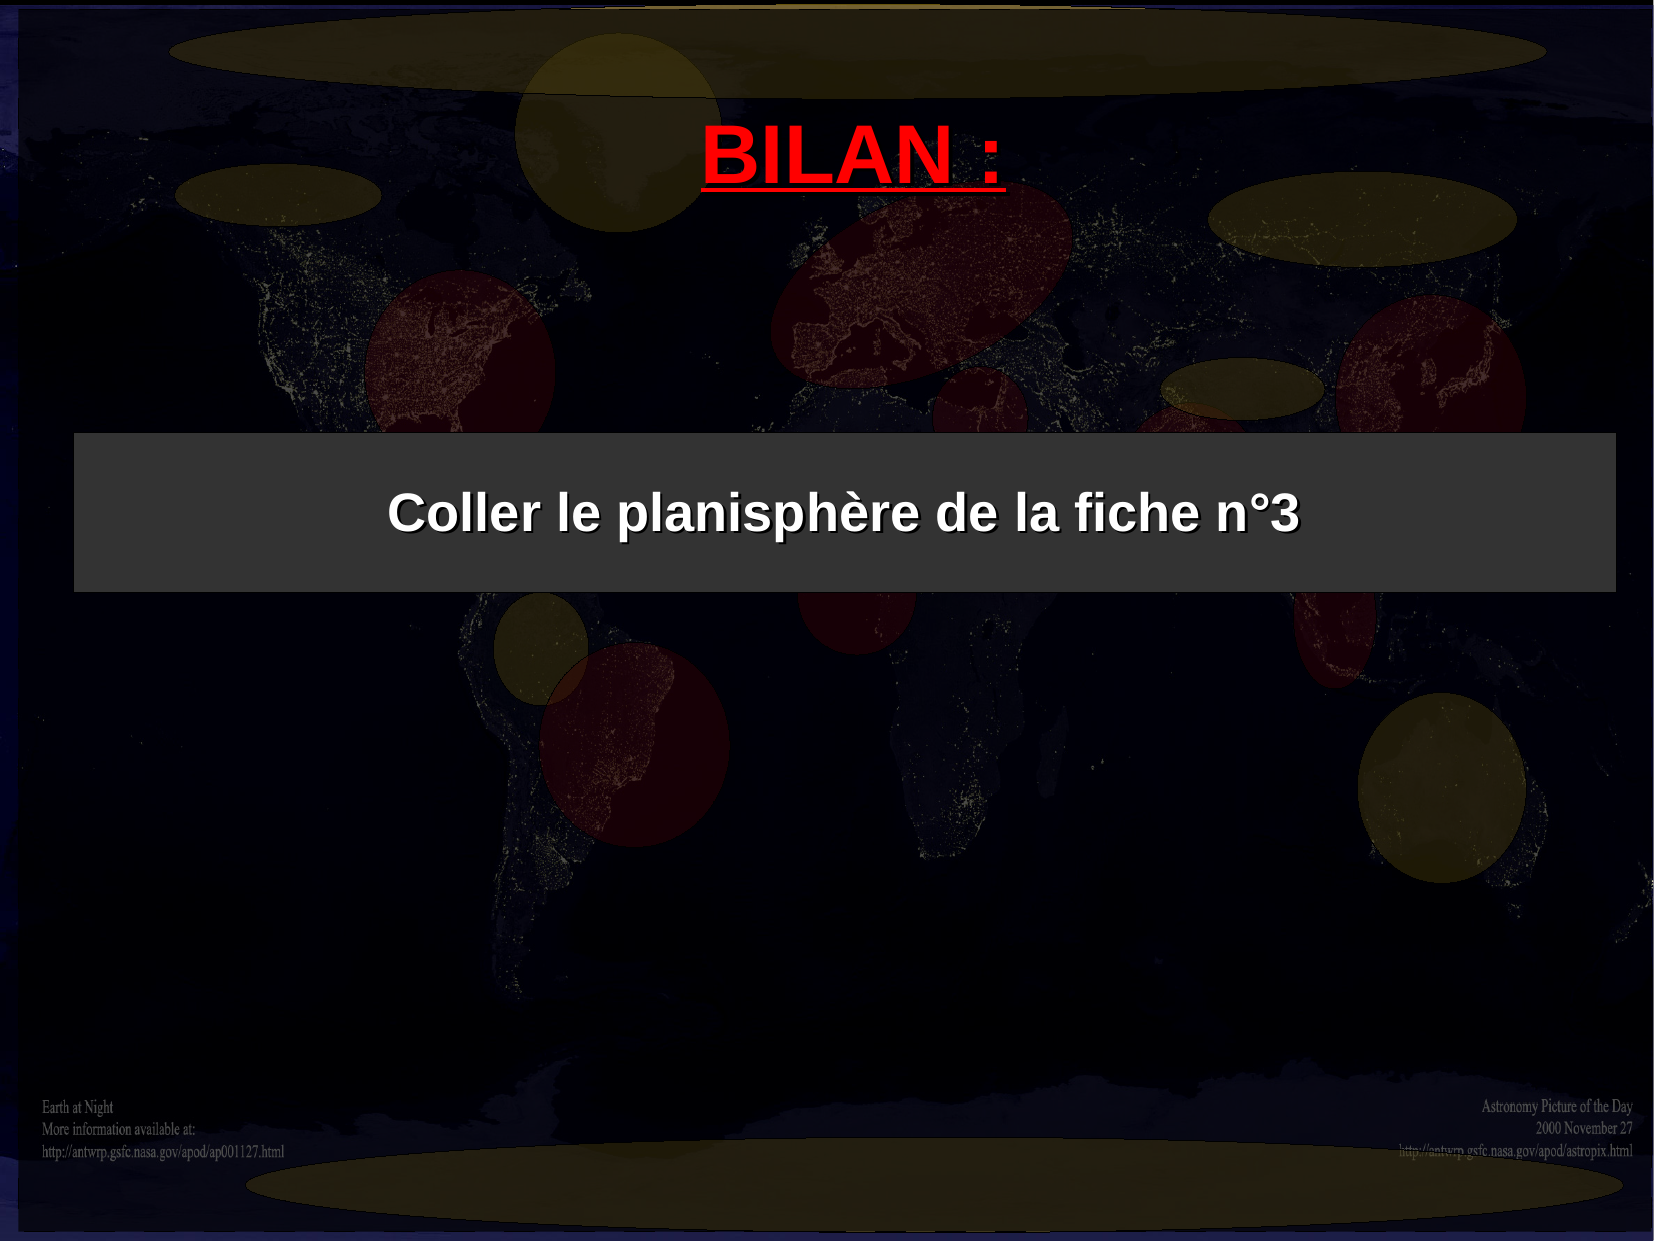

BILAN :
Coller le planisphère de la fiche n°3